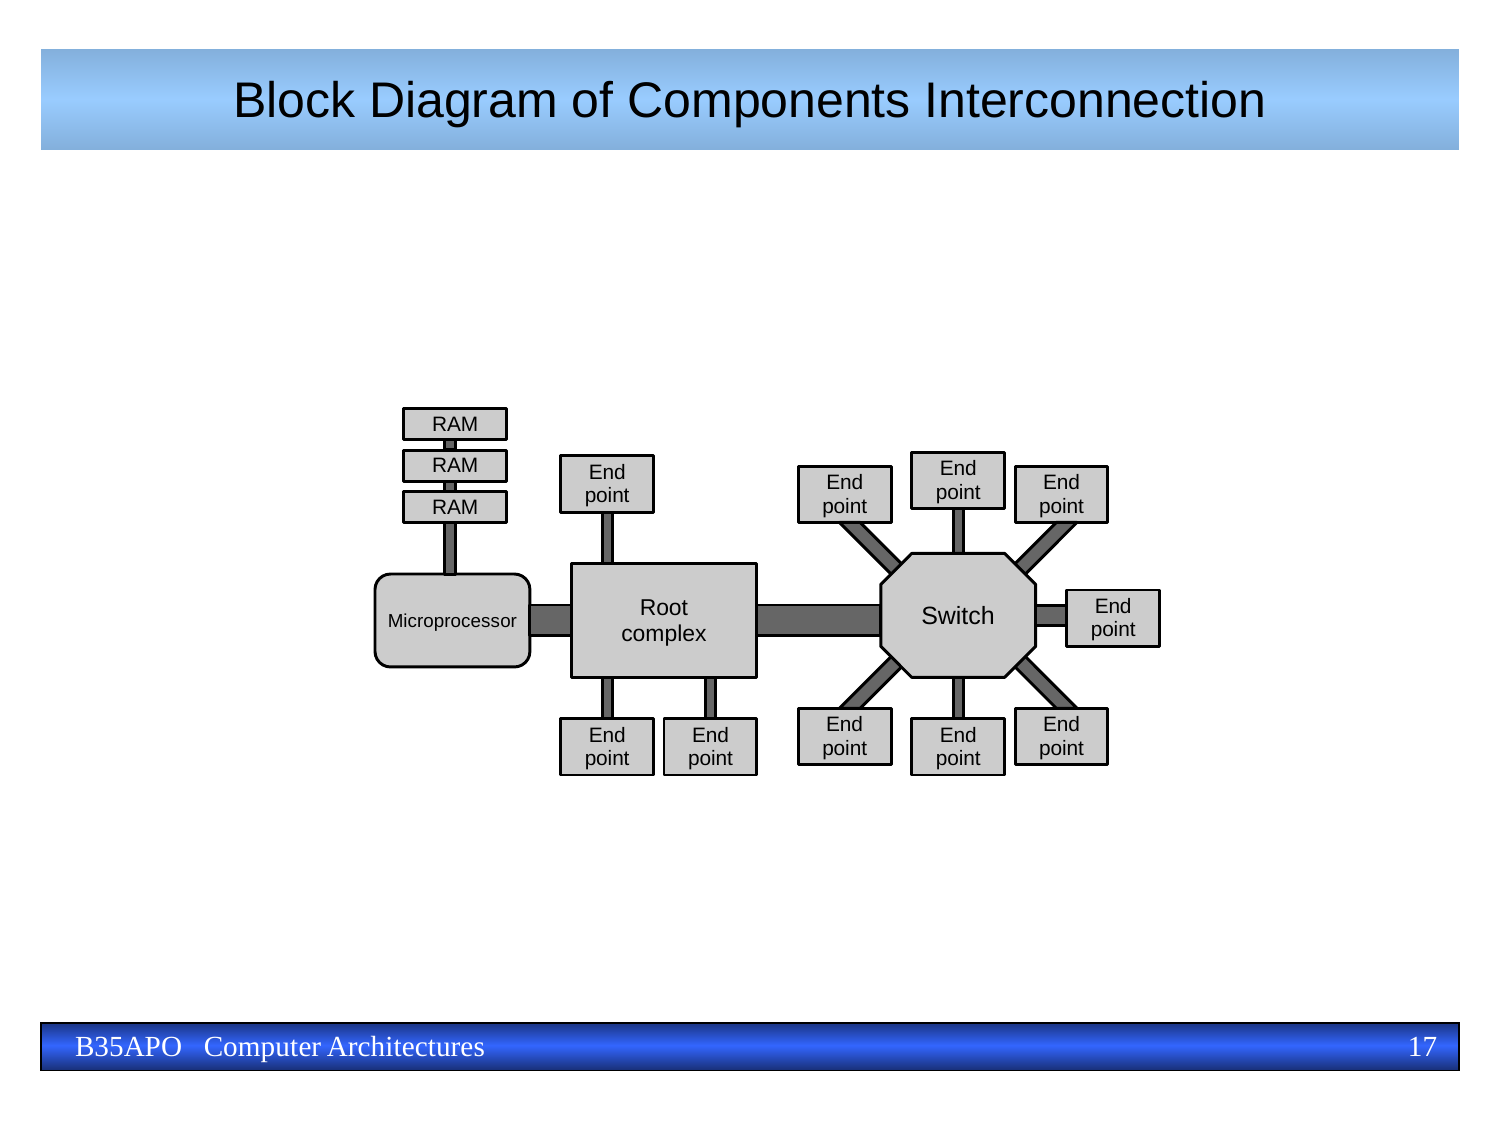

# Block Diagram of Components Interconnection
RAM
RAM
End
point
End
point
End
point
End
point
RAM
Switch
Root
complex
Microprocessor
End
point
End
point
End
point
End
point
End
point
End
point
B35APO Computer Architectures
17